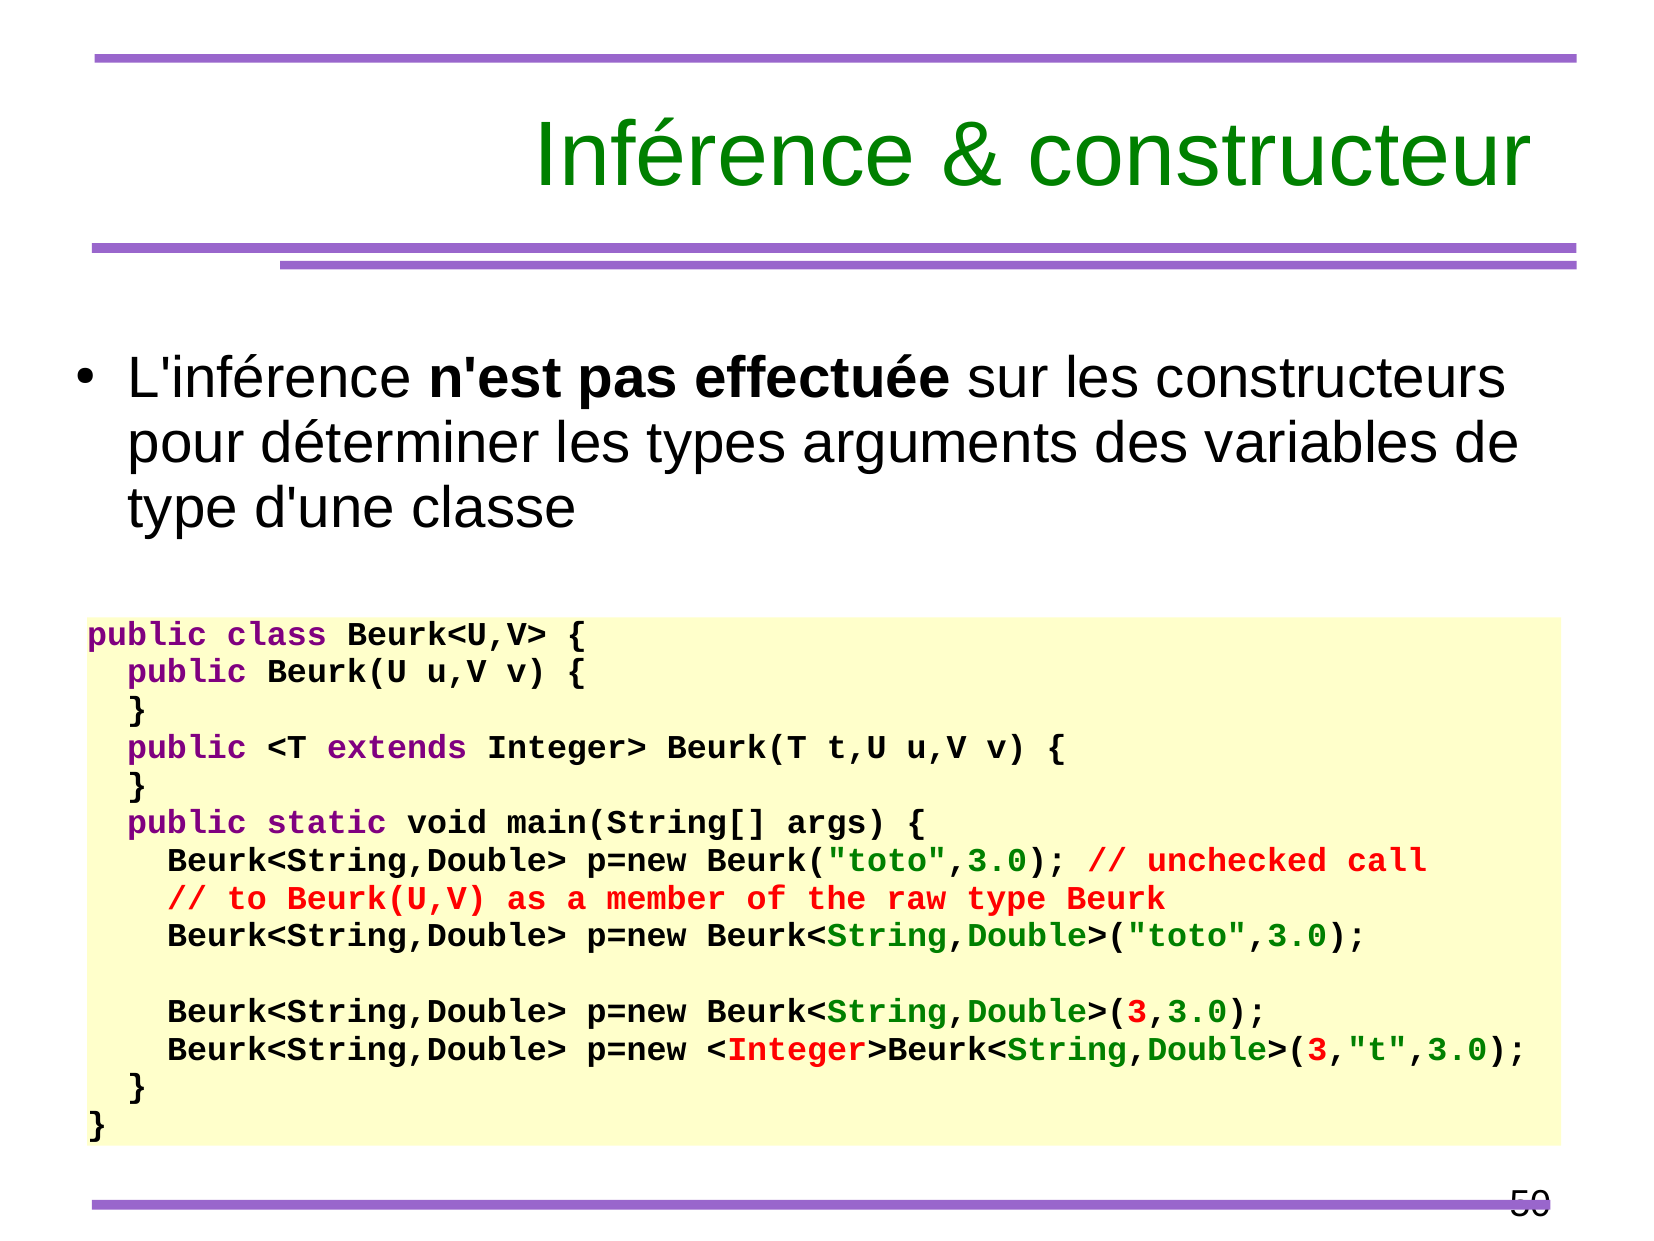

# Inférence & constructeur
L'inférence n'est pas effectuée sur les constructeurs pour déterminer les types arguments des variables de type d'une classe
public class Beurk<U,V> {
 public Beurk(U u,V v) {
 }
 public <T extends Integer> Beurk(T t,U u,V v) {
 }
 public static void main(String[] args) {
 Beurk<String,Double> p=new Beurk("toto",3.0); // unchecked call
 // to Beurk(U,V) as a member of the raw type Beurk
 Beurk<String,Double> p=new Beurk<String,Double>("toto",3.0);
 Beurk<String,Double> p=new Beurk<String,Double>(3,3.0);
 Beurk<String,Double> p=new <Integer>Beurk<String,Double>(3,"t",3.0);
 }
}